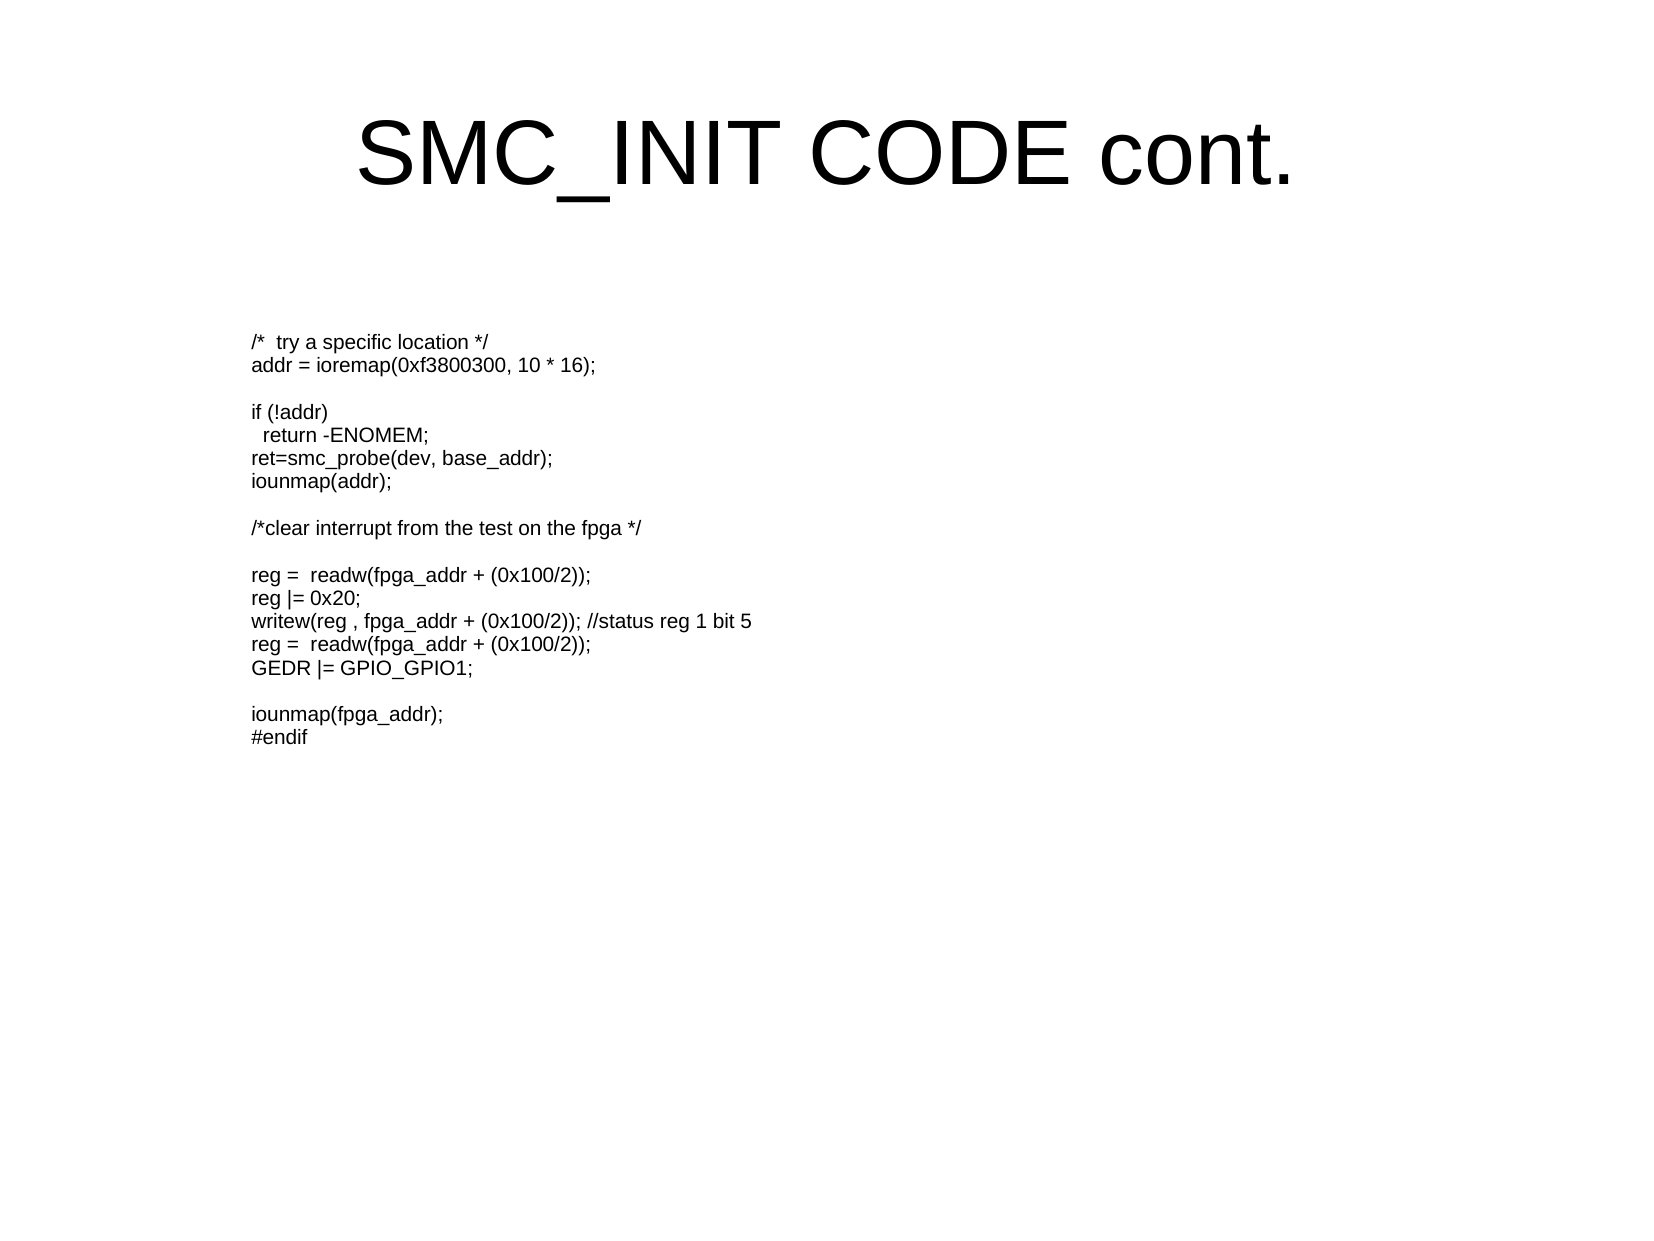

# SMC_INIT CODE cont.
/* try a specific location */
addr = ioremap(0xf3800300, 10 * 16);
if (!addr)
 return -ENOMEM;
ret=smc_probe(dev, base_addr);
iounmap(addr);
/*clear interrupt from the test on the fpga */
reg = readw(fpga_addr + (0x100/2));
reg |= 0x20;
writew(reg , fpga_addr + (0x100/2)); //status reg 1 bit 5
reg = readw(fpga_addr + (0x100/2));
GEDR |= GPIO_GPIO1;
iounmap(fpga_addr);
#endif